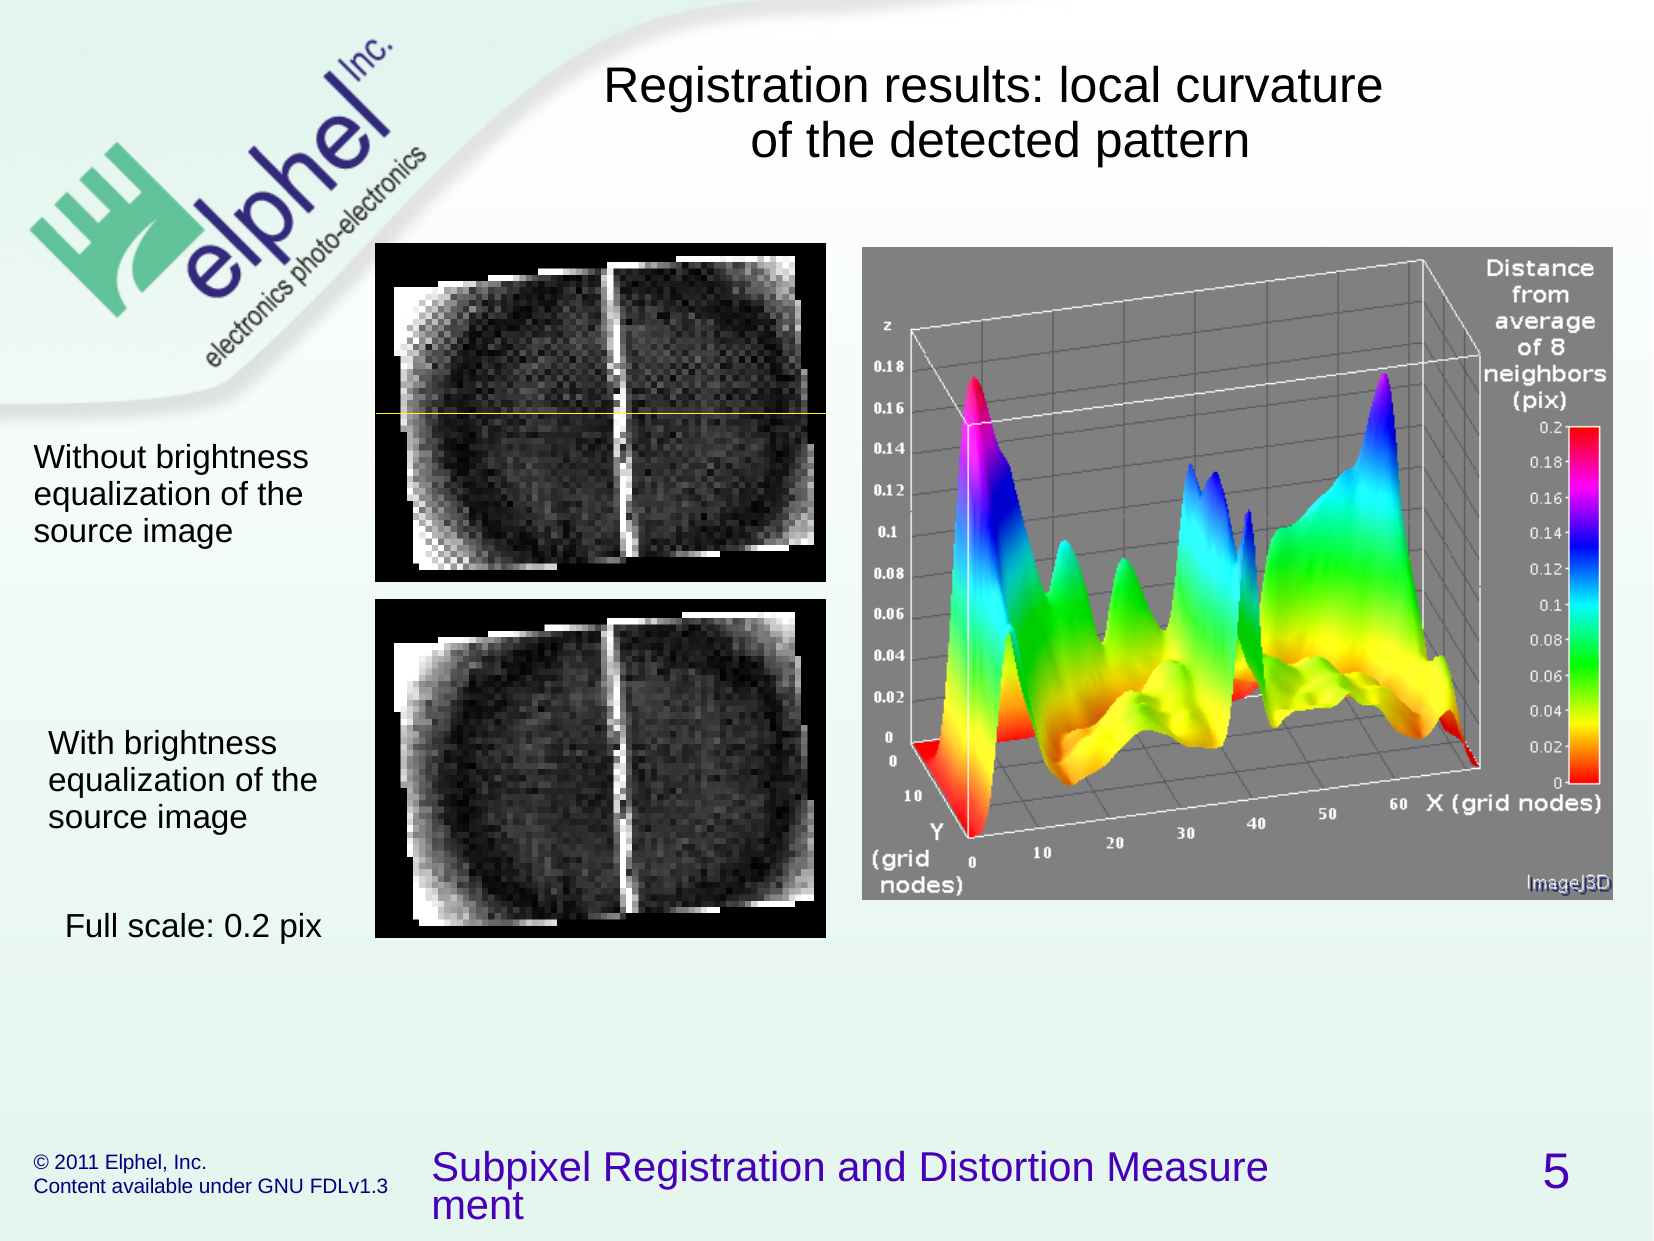

# Registration results: local curvature of the detected pattern
Without brightness equalization of the
source image
With brightness equalization of the
source image
Full scale: 0.2 pix
Subpixel Registration and Distortion Measurement
5